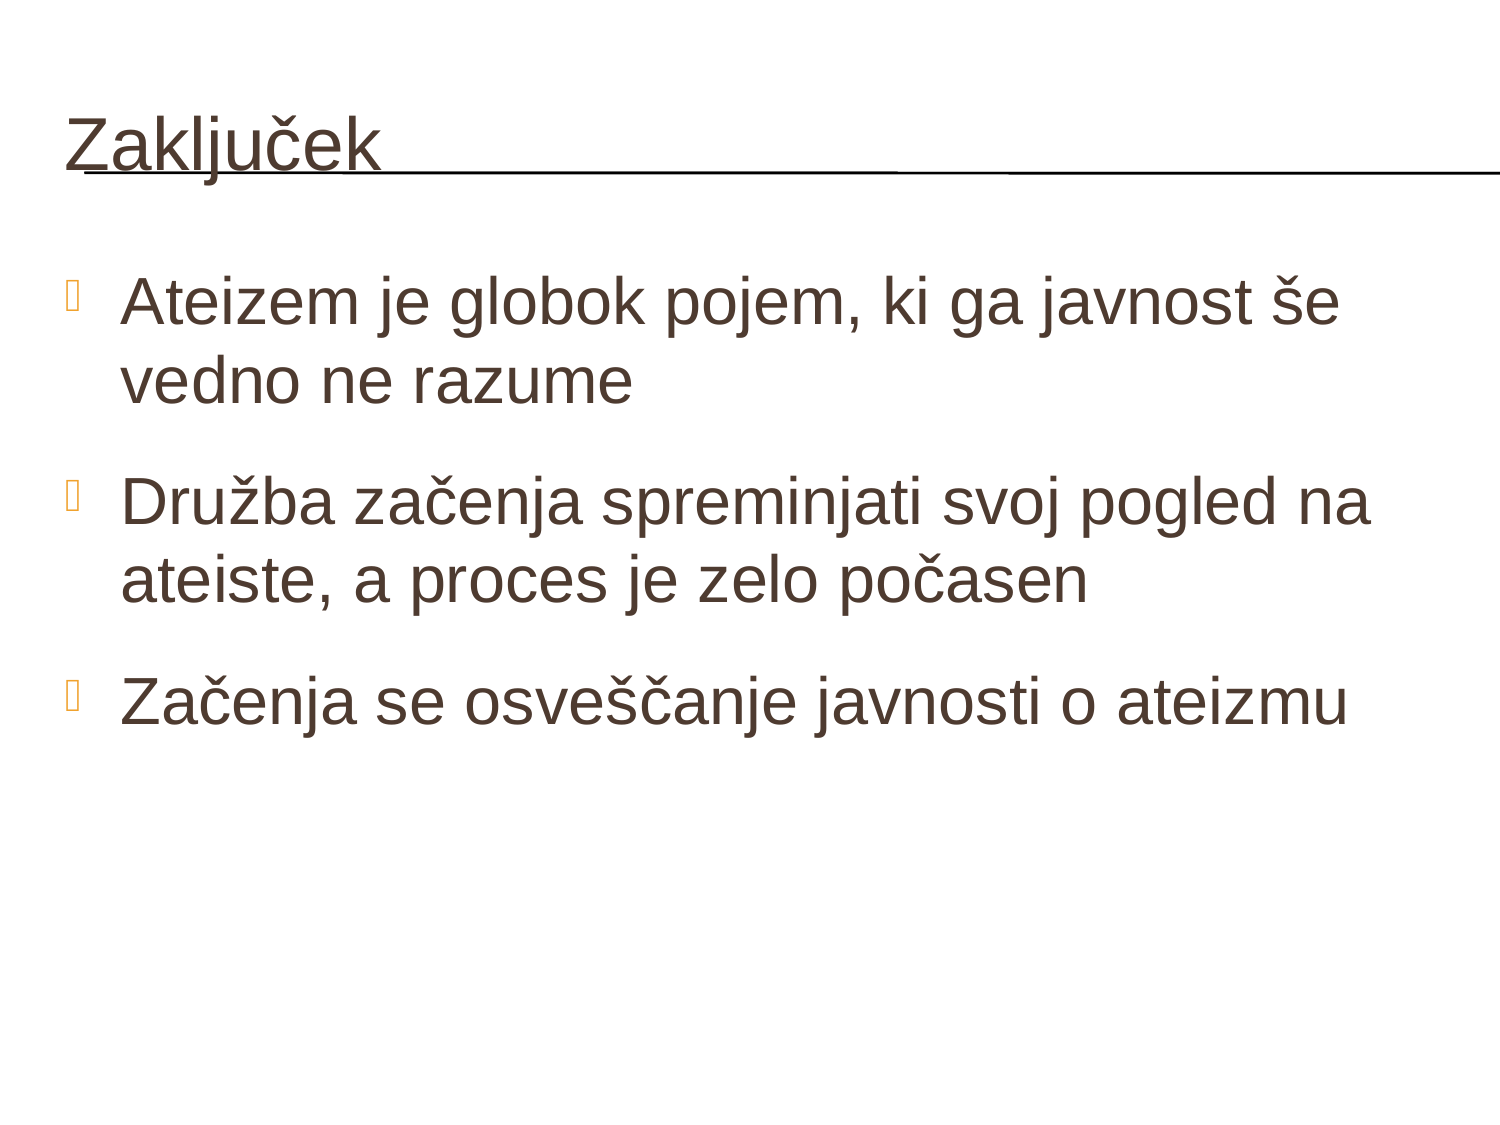

# Zaključek
Ateizem je globok pojem, ki ga javnost še vedno ne razume
Družba začenja spreminjati svoj pogled na ateiste, a proces je zelo počasen
Začenja se osveščanje javnosti o ateizmu